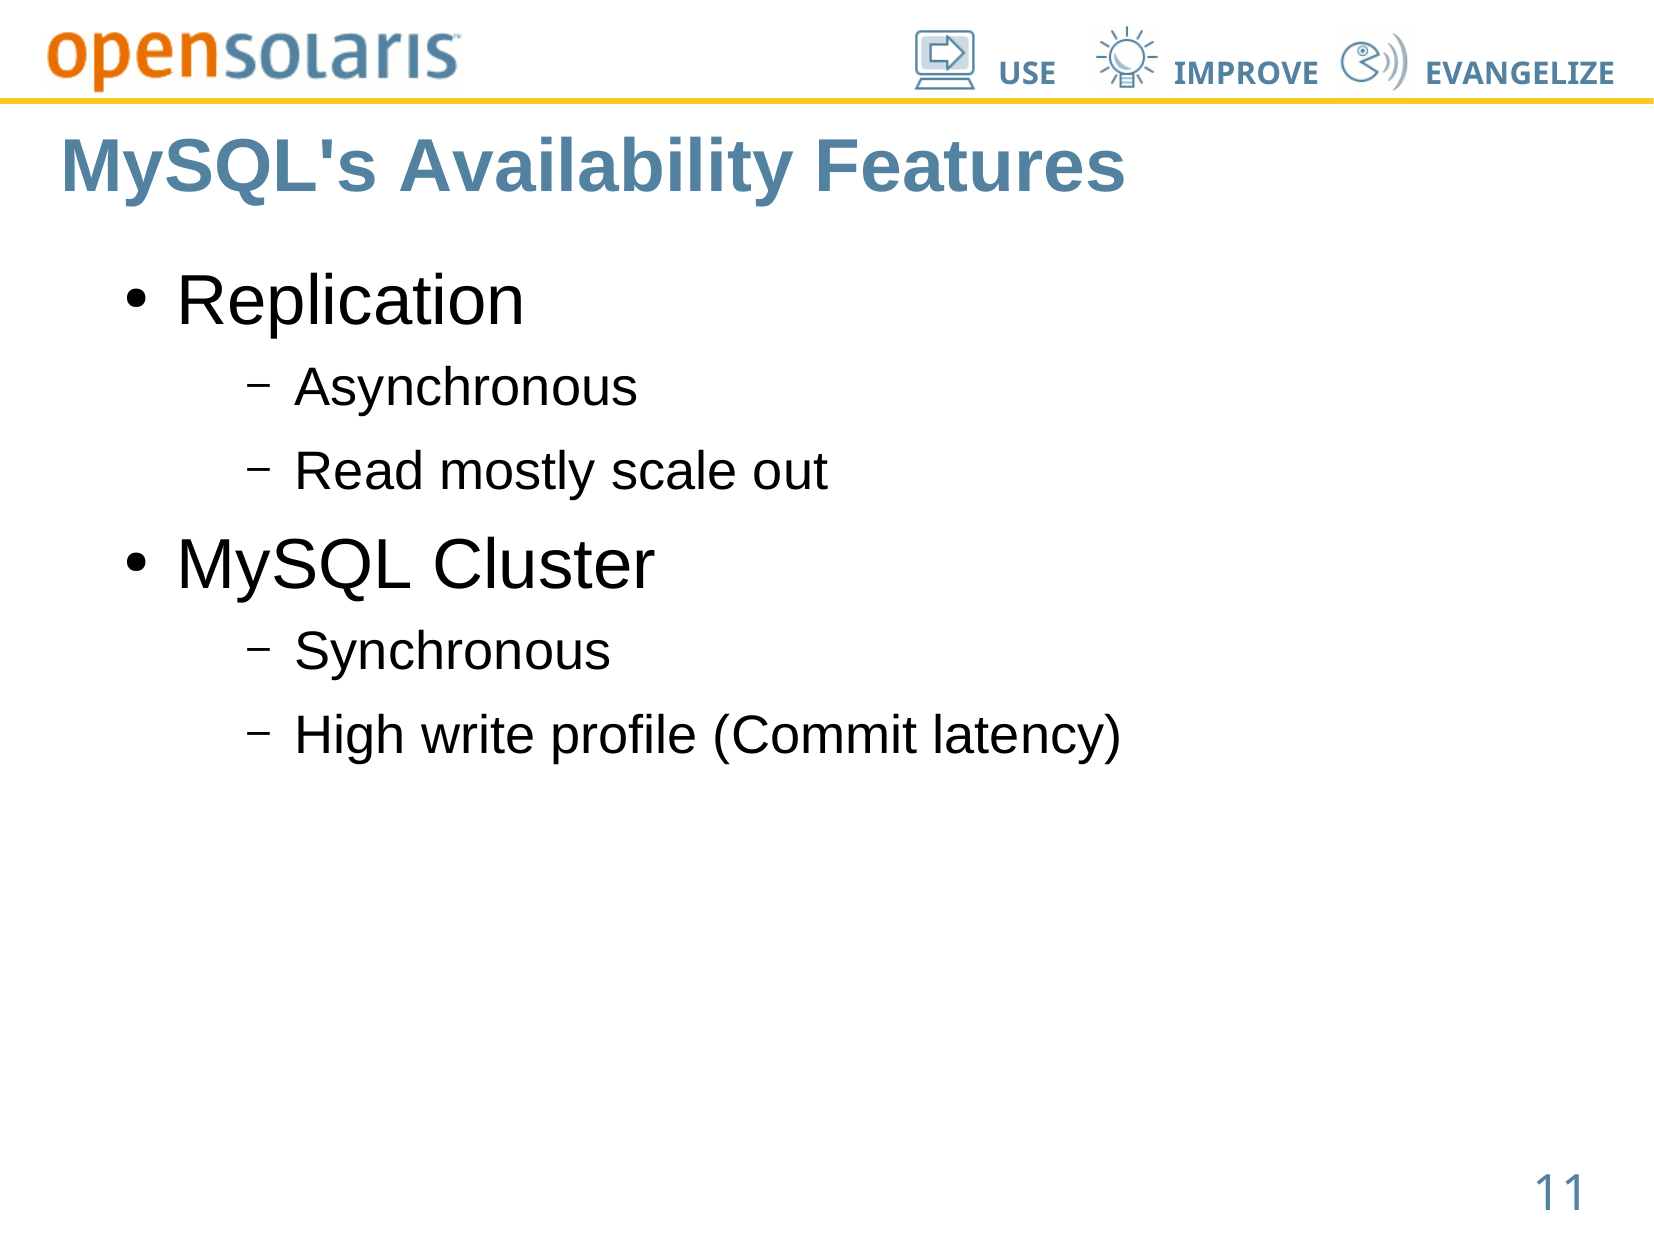

# MySQL's Availability Features
Replication
Asynchronous
Read mostly scale out
MySQL Cluster
Synchronous
High write profile (Commit latency)